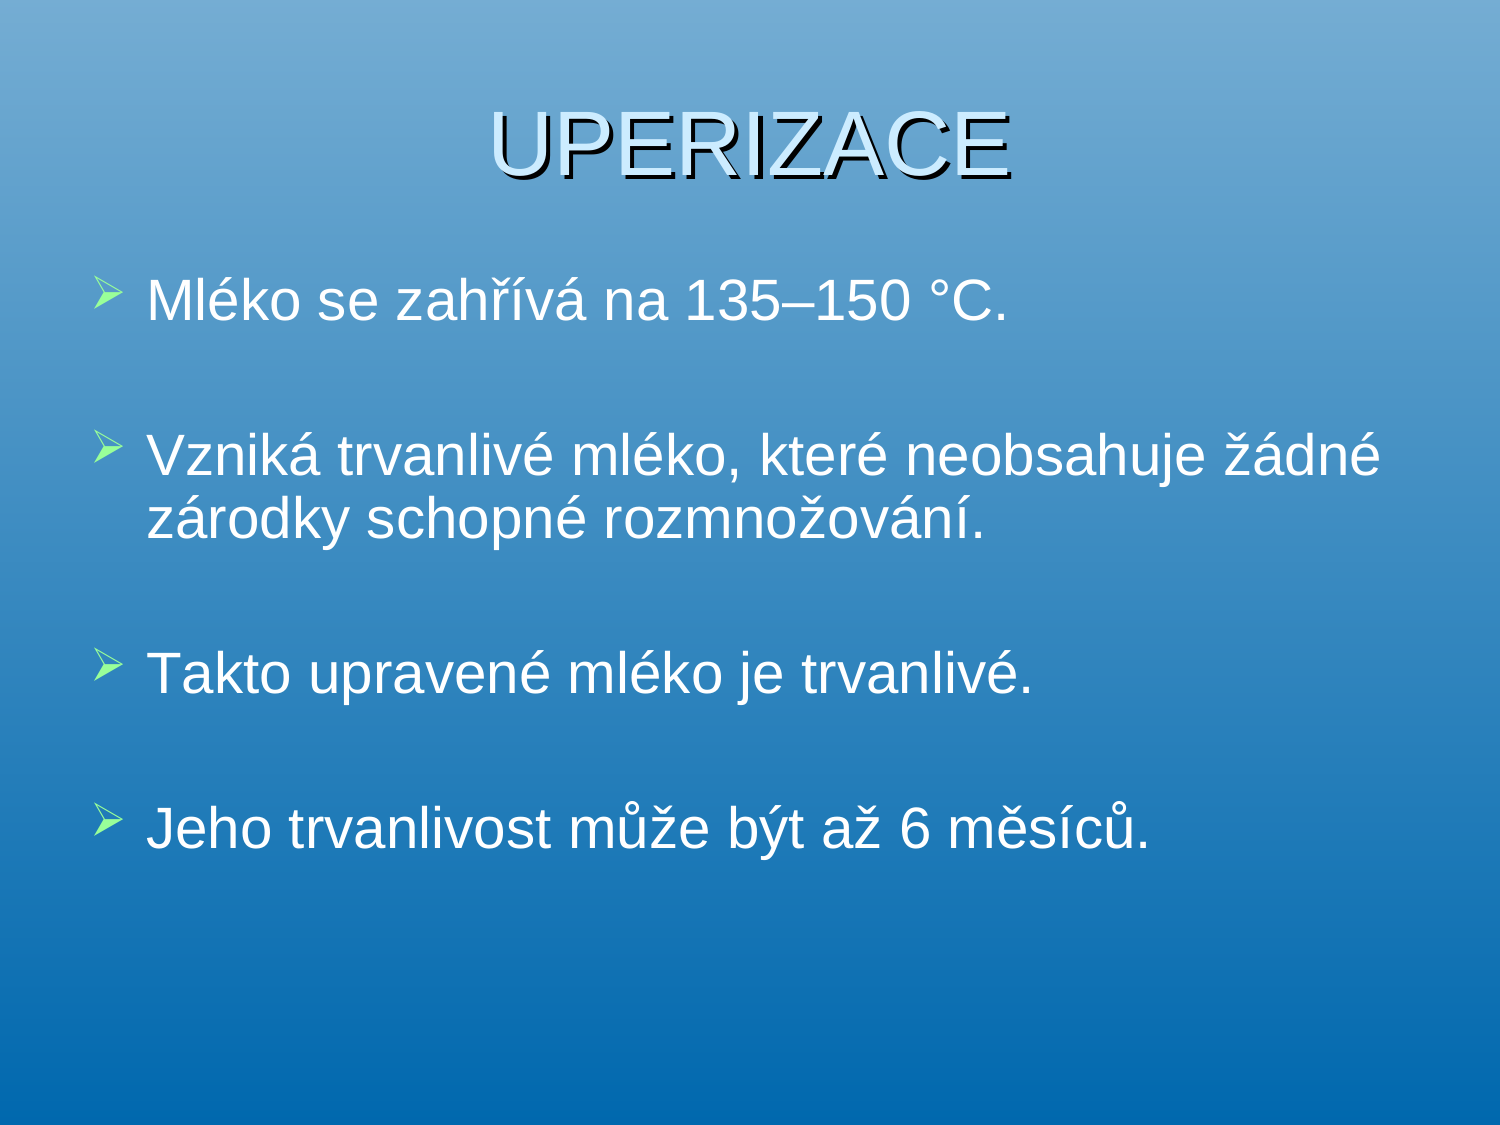

# UPERIZACE
Mléko se zahřívá na 135–150 °C.
Vzniká trvanlivé mléko, které neobsahuje žádné zárodky schopné rozmnožování.
Takto upravené mléko je trvanlivé.
Jeho trvanlivost může být až 6 měsíců.